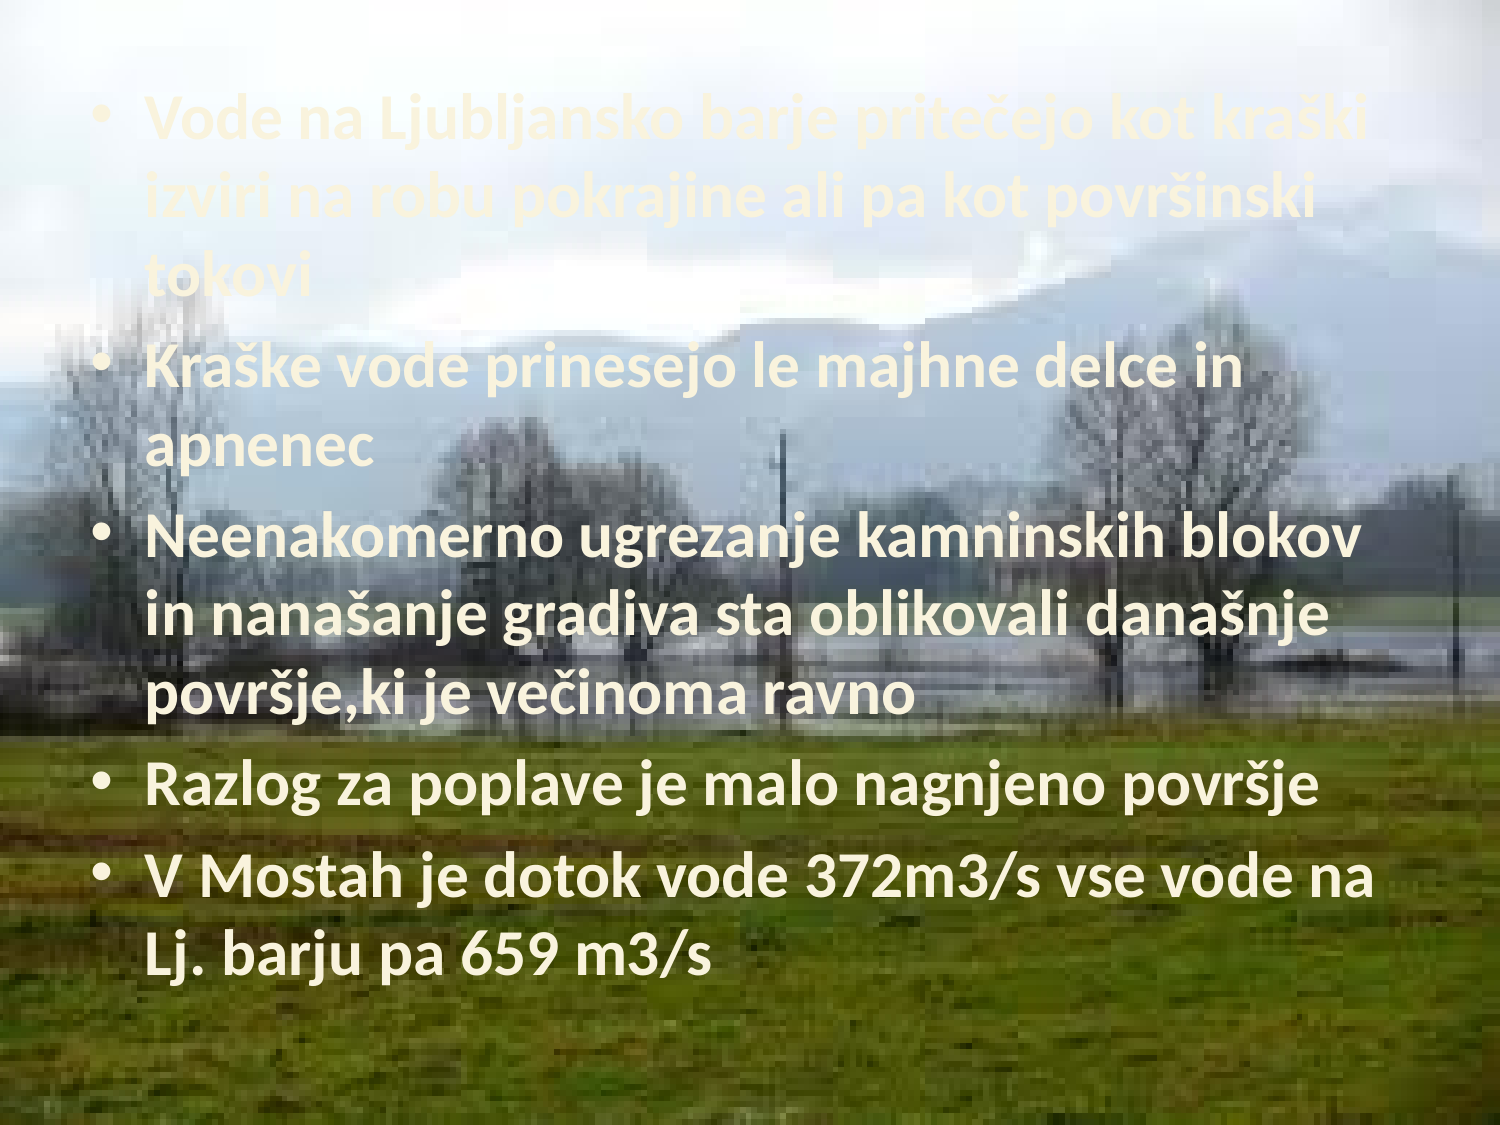

# Vode na Ljubljansko barje pritečejo kot kraški izviri na robu pokrajine ali pa kot površinski tokovi
Kraške vode prinesejo le majhne delce in apnenec
Neenakomerno ugrezanje kamninskih blokov in nanašanje gradiva sta oblikovali današnje površje,ki je večinoma ravno
Razlog za poplave je malo nagnjeno površje
V Mostah je dotok vode 372m3/s vse vode na Lj. barju pa 659 m3/s